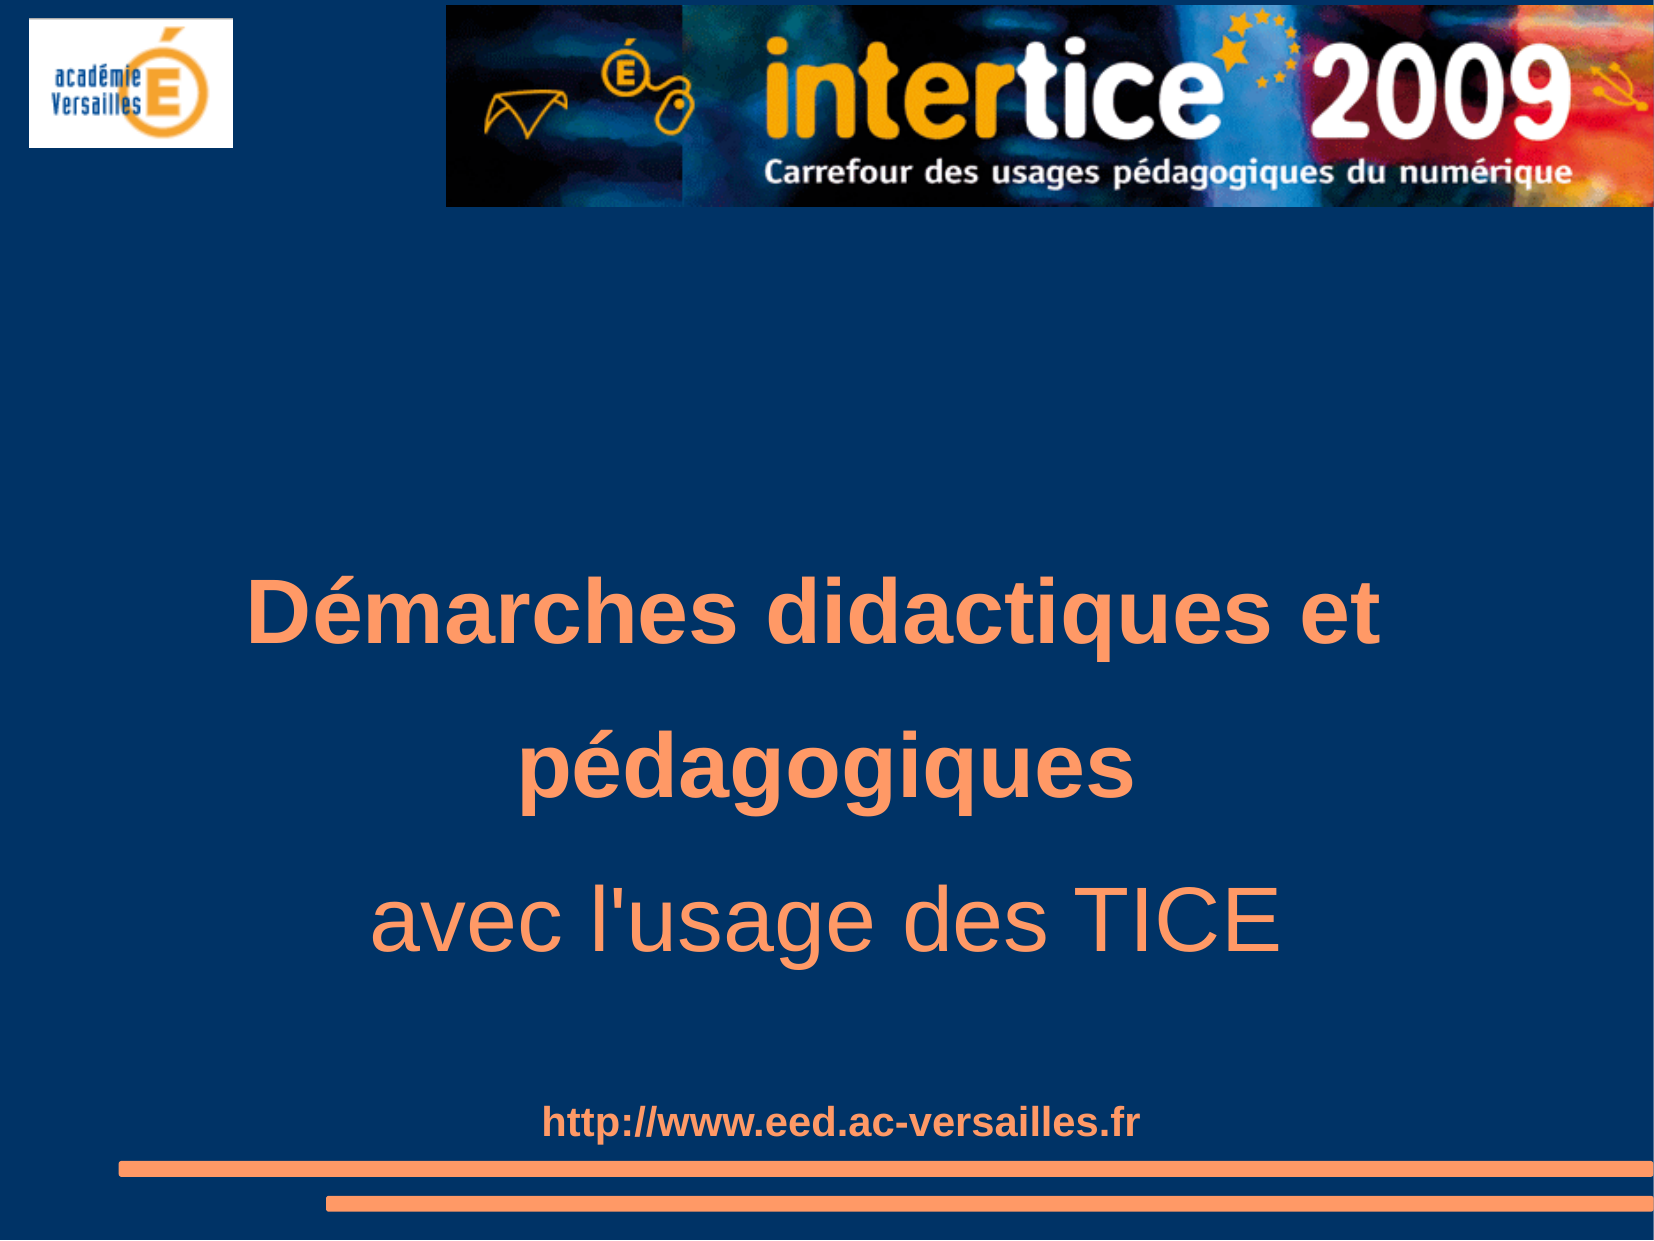

Démarches didactiques et
pédagogiques
avec l'usage des TICE
http://www.eed.ac-versailles.fr